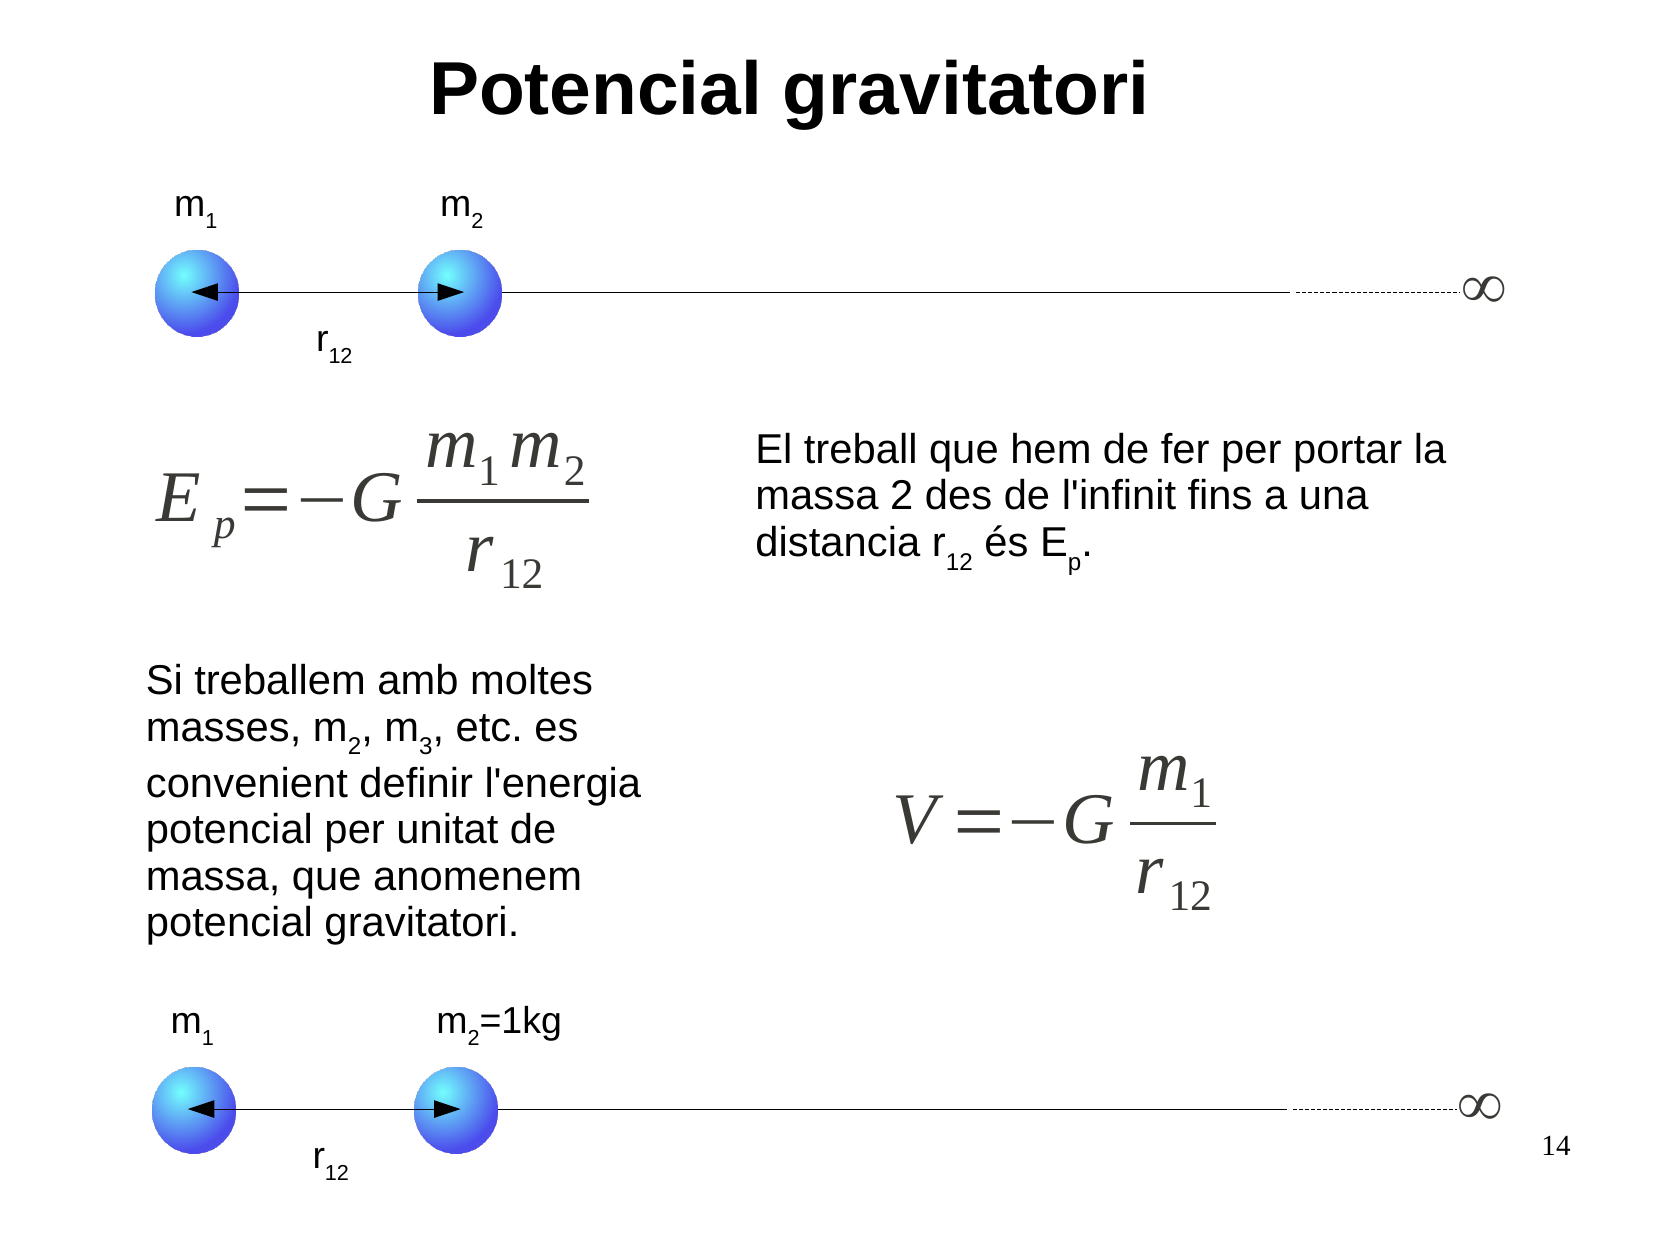

Potencial gravitatori
m1
m2
r12
El treball que hem de fer per portar la massa 2 des de l'infinit fins a una distancia r12 és Ep.
Si treballem amb moltes masses, m2, m3, etc. es convenient definir l'energia potencial per unitat de massa, que anomenem potencial gravitatori.
m1
m2=1kg
r12
14